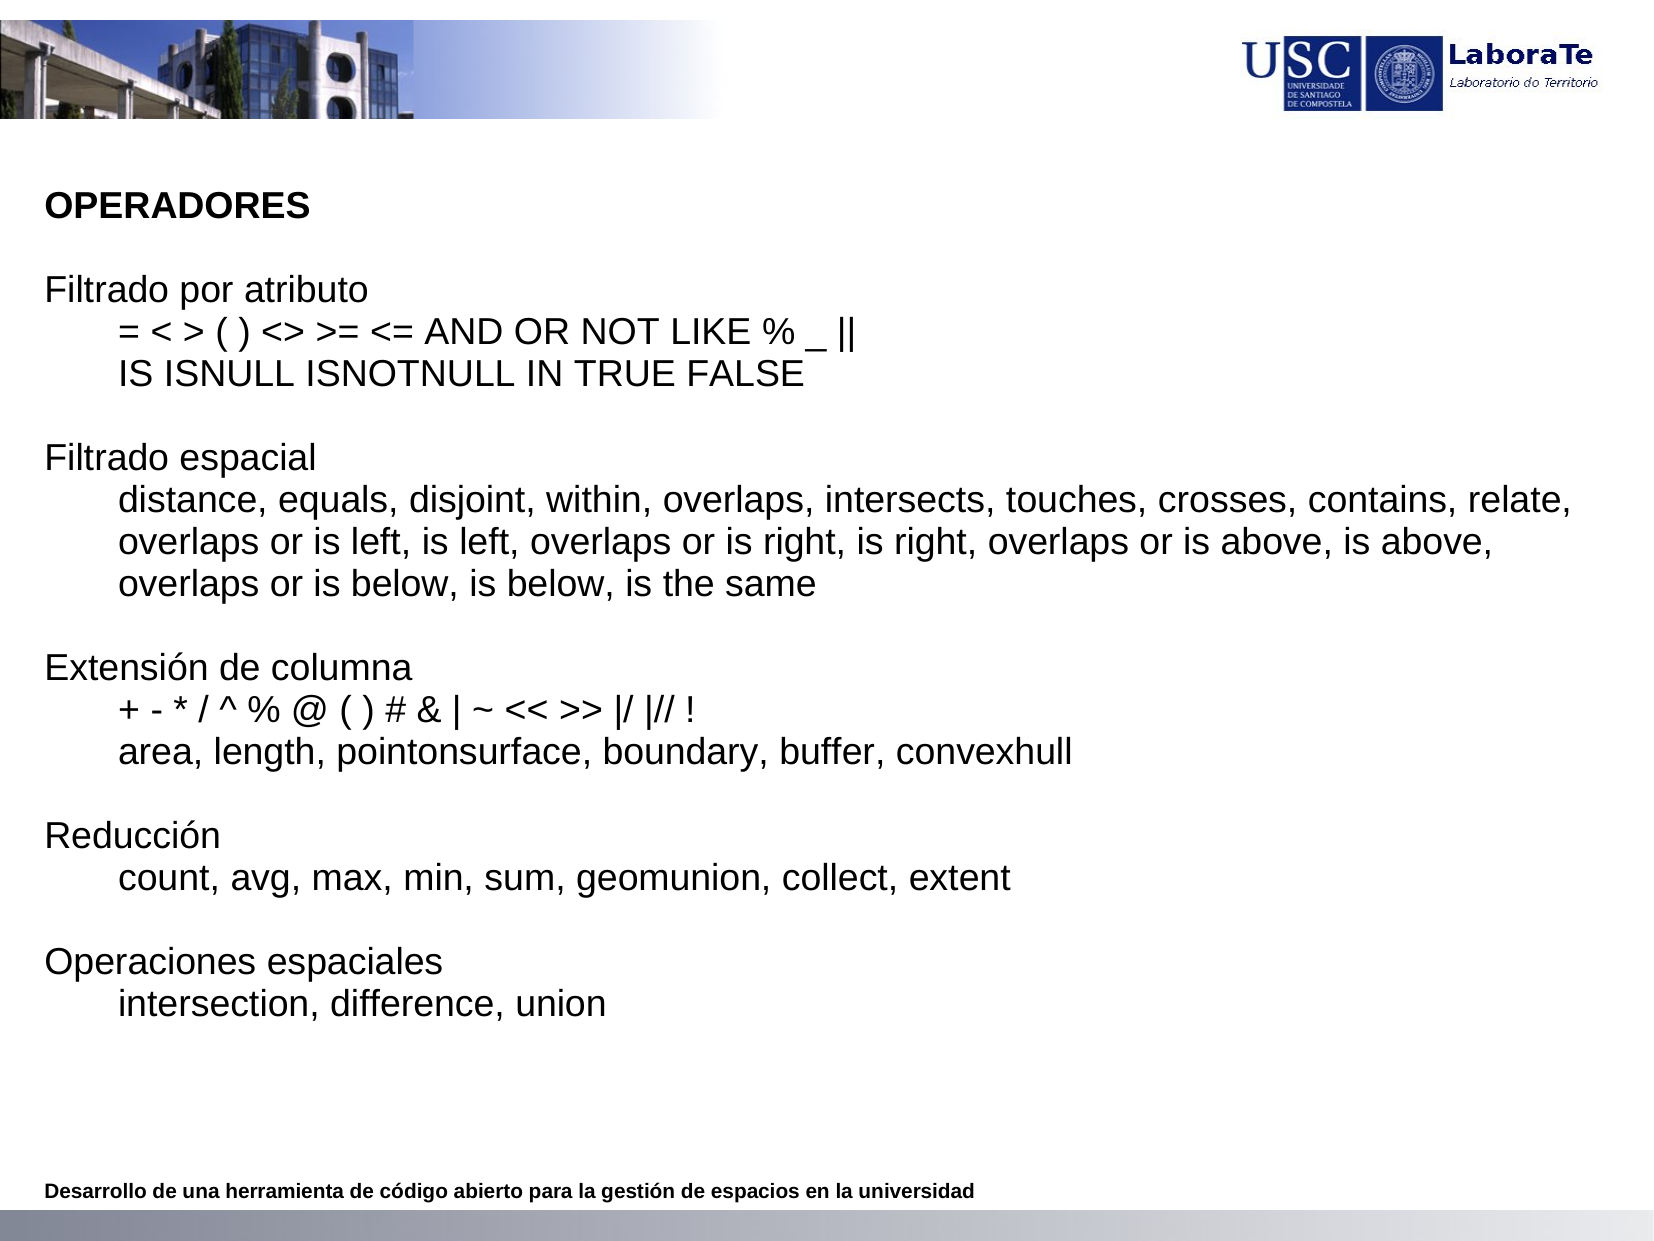

OPERADORES
Filtrado por atributo
	= < > ( ) <> >= <= AND OR NOT LIKE % _ ||
	IS ISNULL ISNOTNULL IN TRUE FALSE
Filtrado espacial
	distance, equals, disjoint, within, overlaps, intersects, touches, crosses, contains, relate,
	overlaps or is left, is left, overlaps or is right, is right, overlaps or is above, is above,
	overlaps or is below, is below, is the same
Extensión de columna
	+ - * / ^ % @ ( ) # & | ~ << >> |/ |// !
	area, length, pointonsurface, boundary, buffer, convexhull
Reducción
	count, avg, max, min, sum, geomunion, collect, extent
Operaciones espaciales
	intersection, difference, union